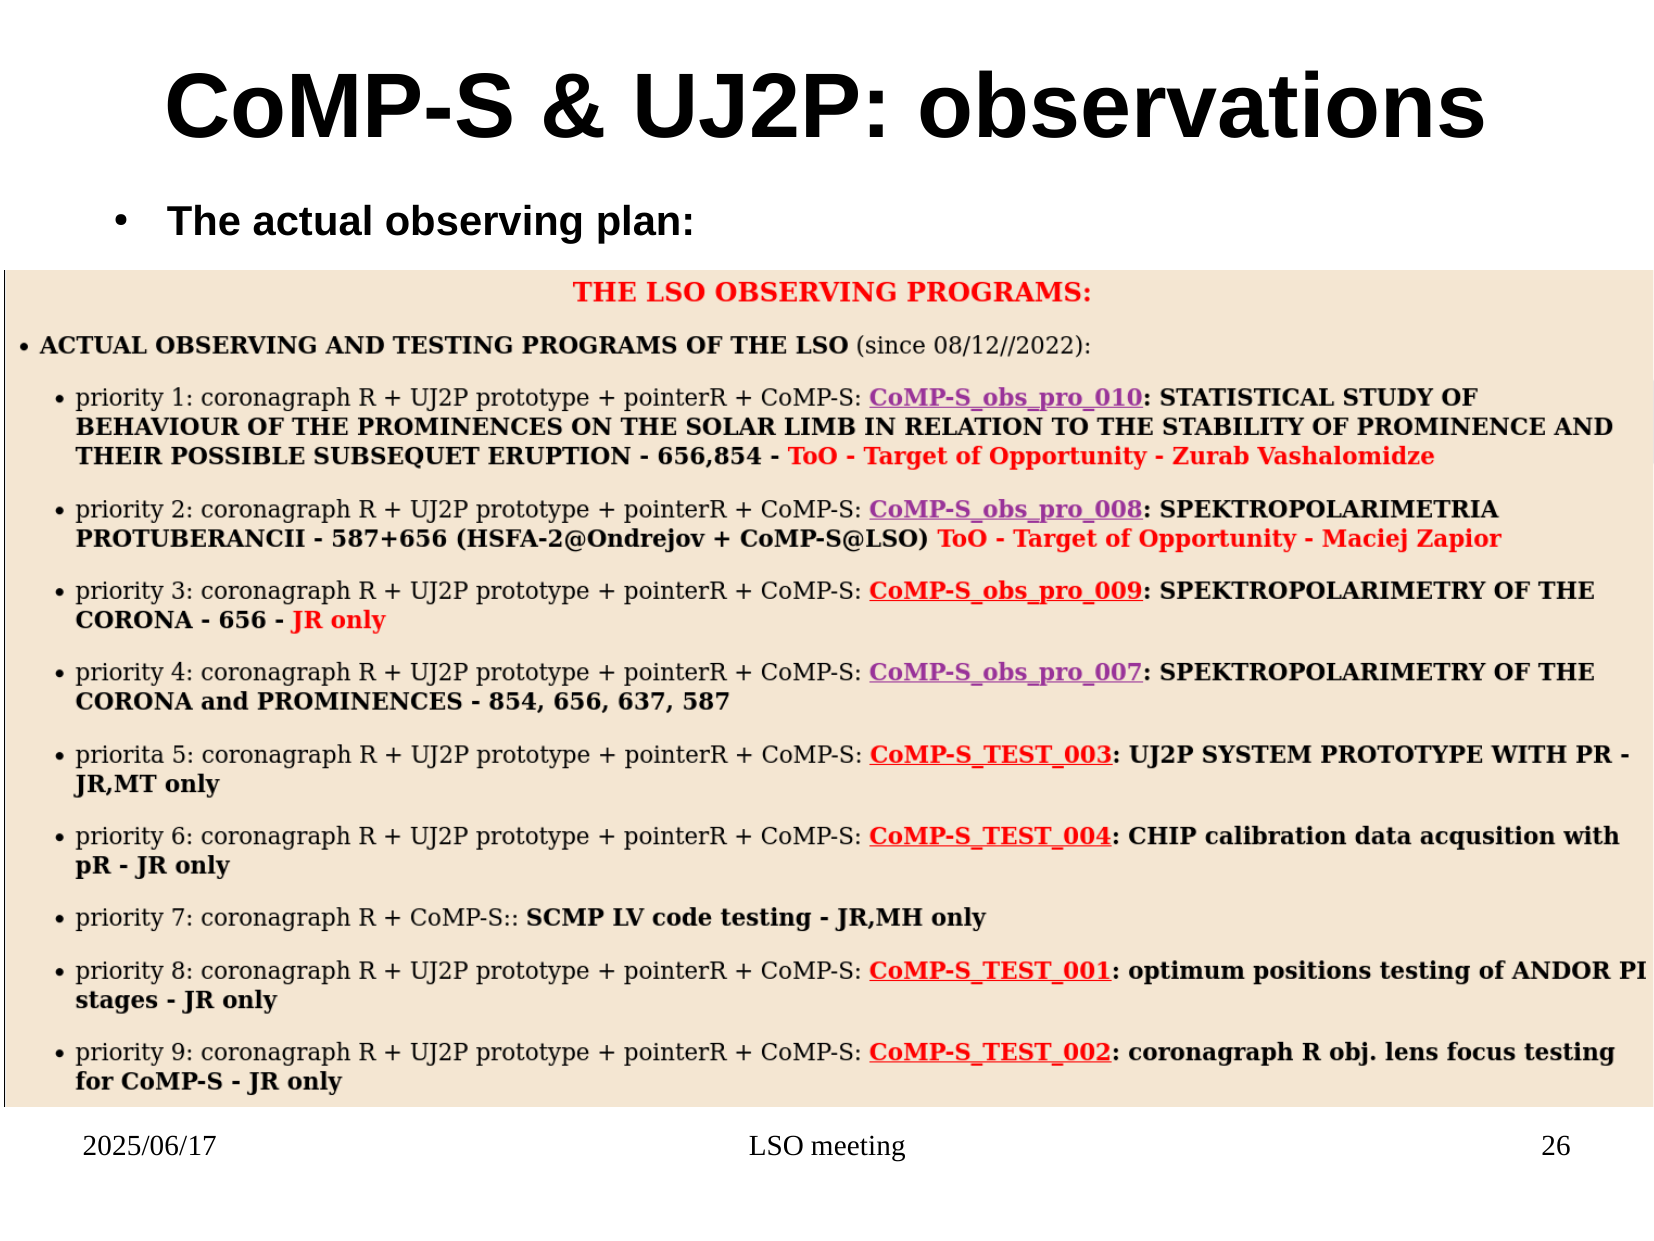

# CoMP-S & UJ2P: observations
The actual observing plan:
2025/06/17
LSO meeting
26